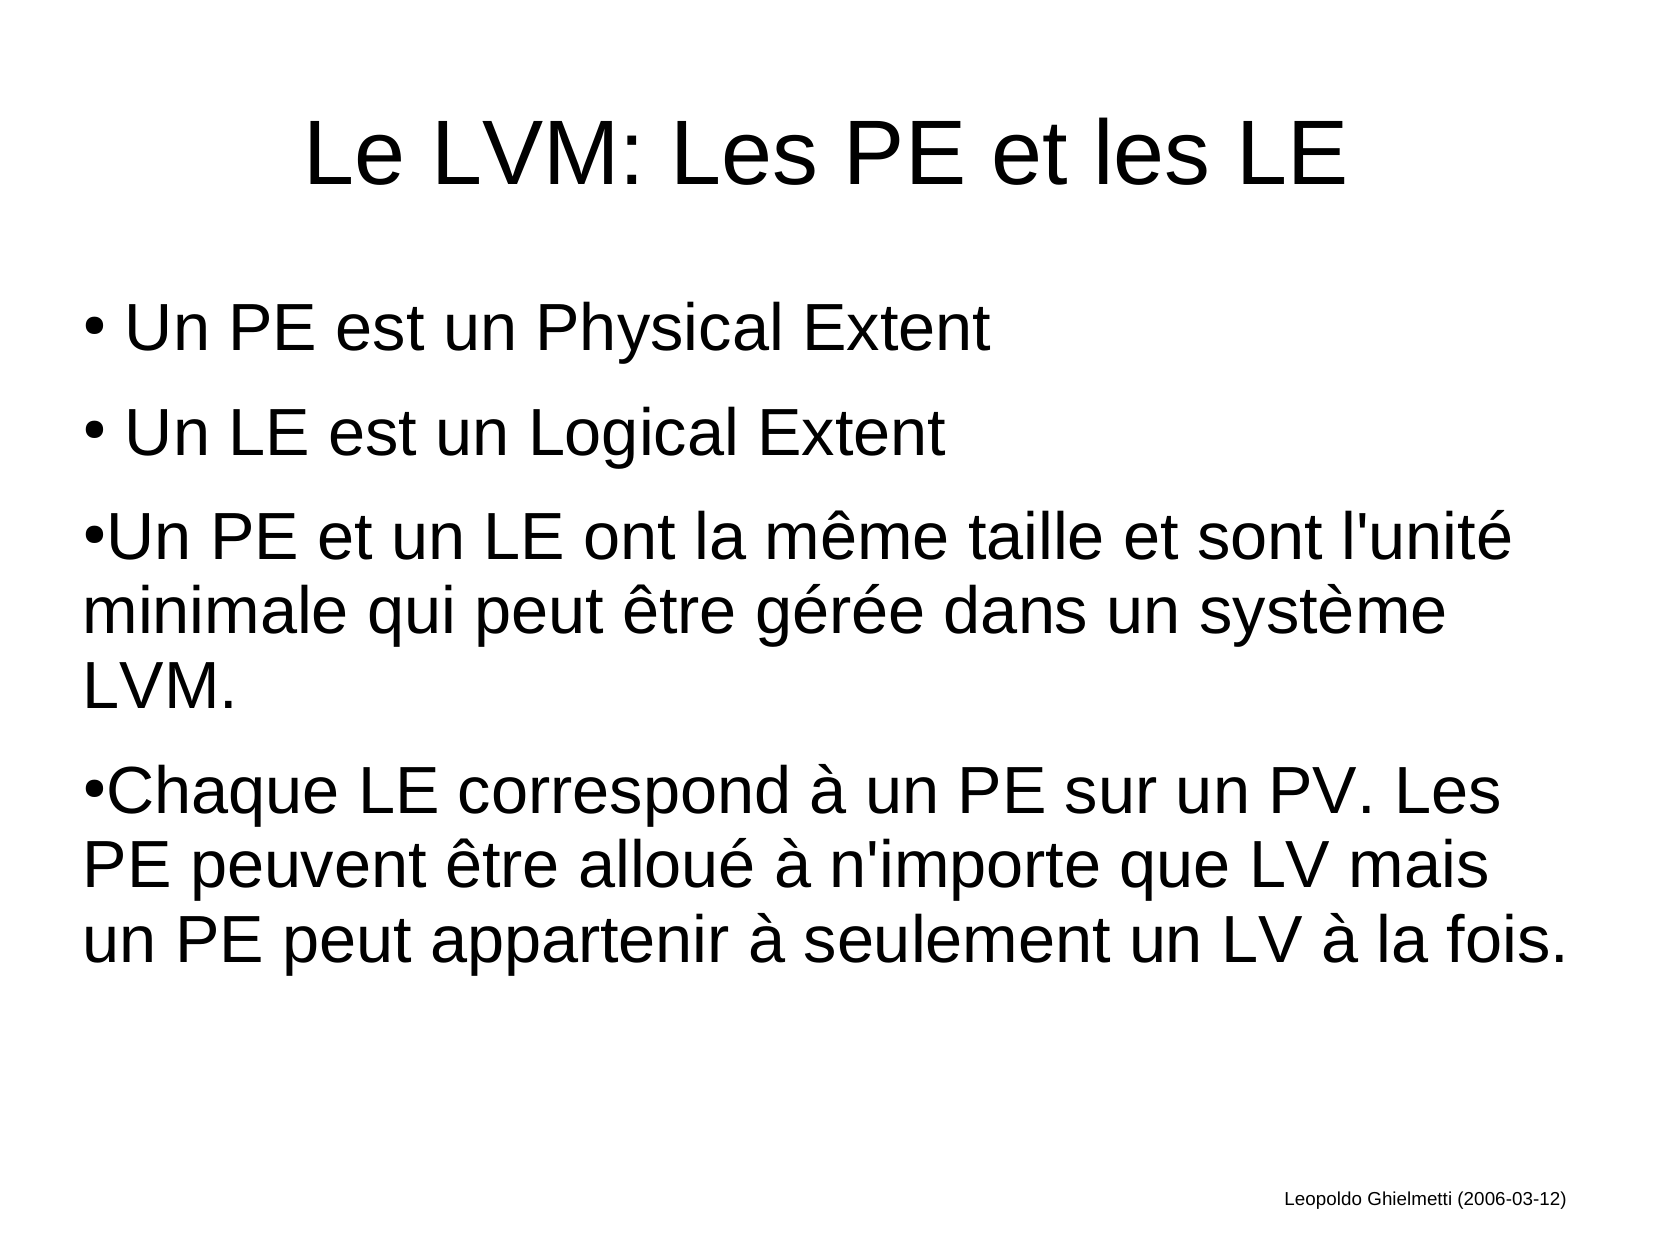

# Le LVM: Les PE et les LE
 Un PE est un Physical Extent
 Un LE est un Logical Extent
Un PE et un LE ont la même taille et sont l'unité minimale qui peut être gérée dans un système LVM.
Chaque LE correspond à un PE sur un PV. Les PE peuvent être alloué à n'importe que LV mais un PE peut appartenir à seulement un LV à la fois.
Leopoldo Ghielmetti (2006-03-12)